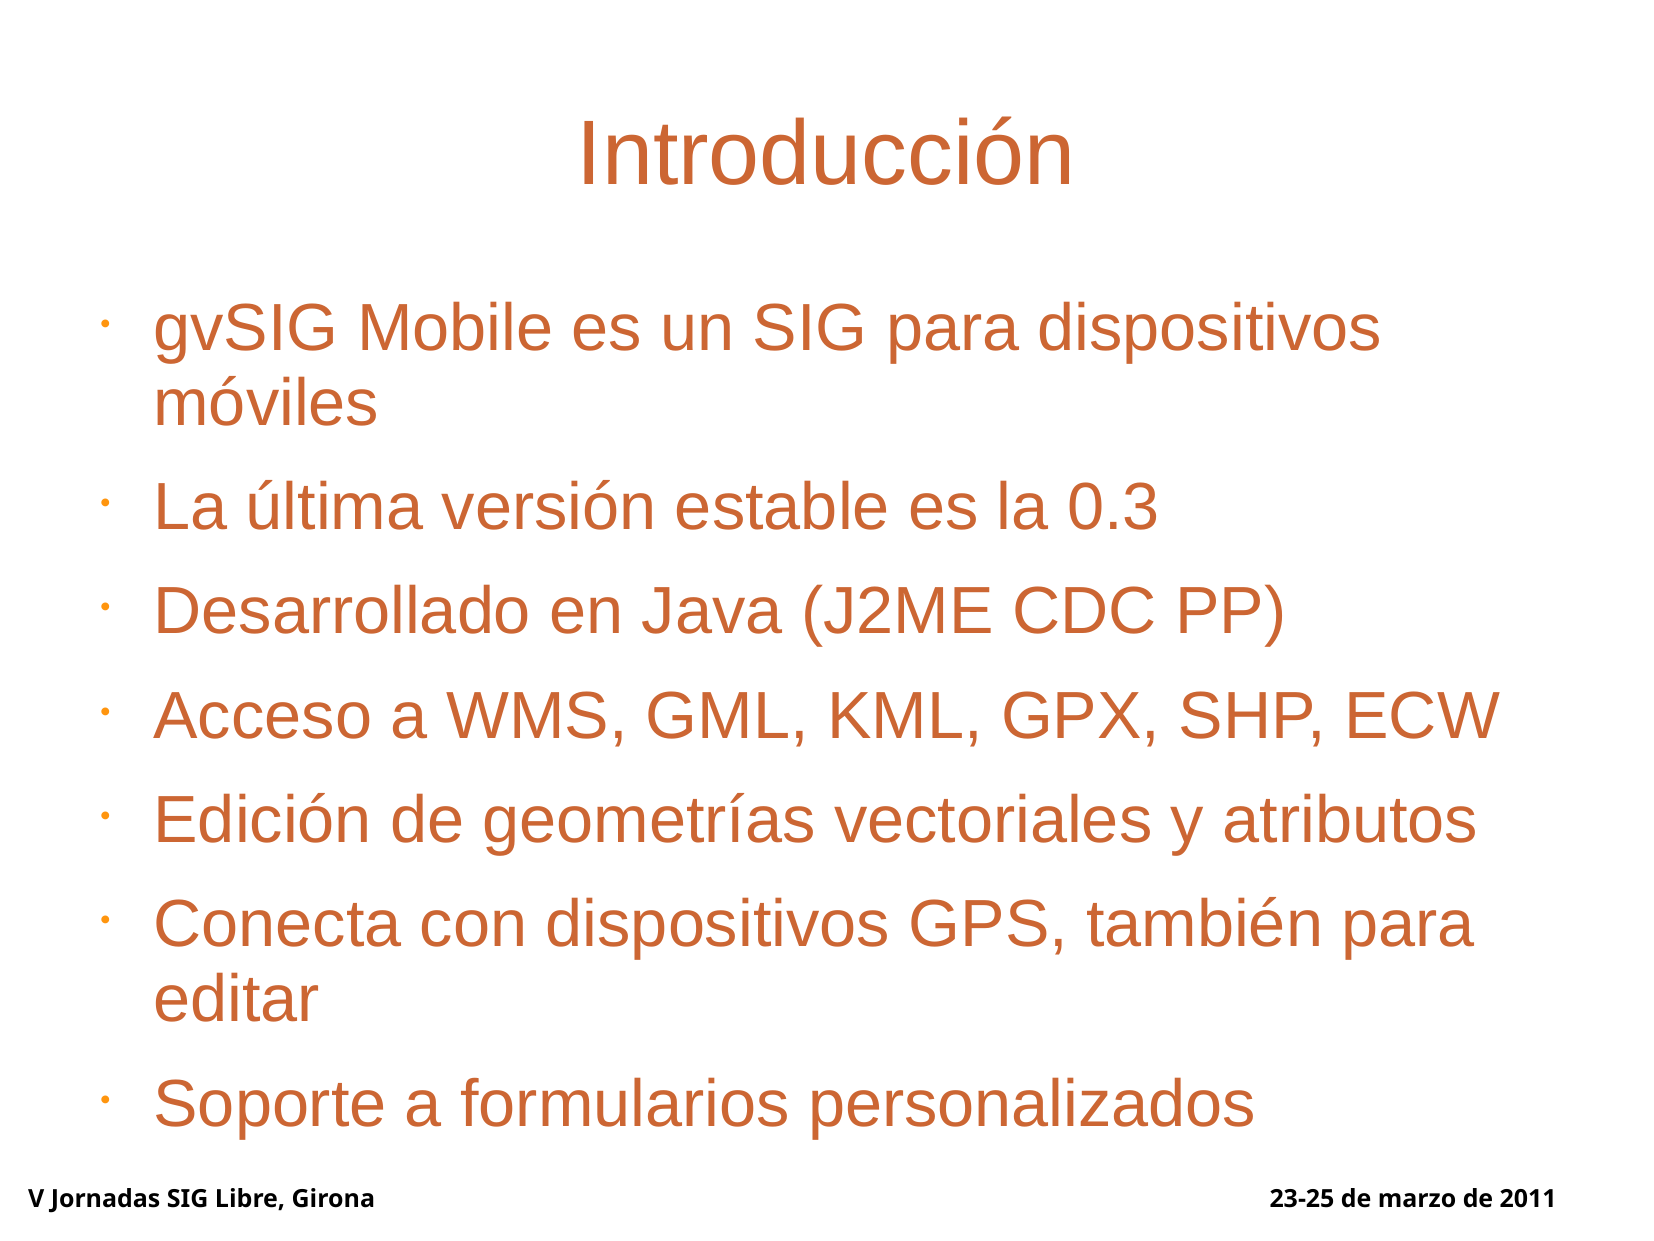

# Introducción
gvSIG Mobile es un SIG para dispositivos móviles
La última versión estable es la 0.3
Desarrollado en Java (J2ME CDC PP)
Acceso a WMS, GML, KML, GPX, SHP, ECW
Edición de geometrías vectoriales y atributos
Conecta con dispositivos GPS, también para editar
Soporte a formularios personalizados